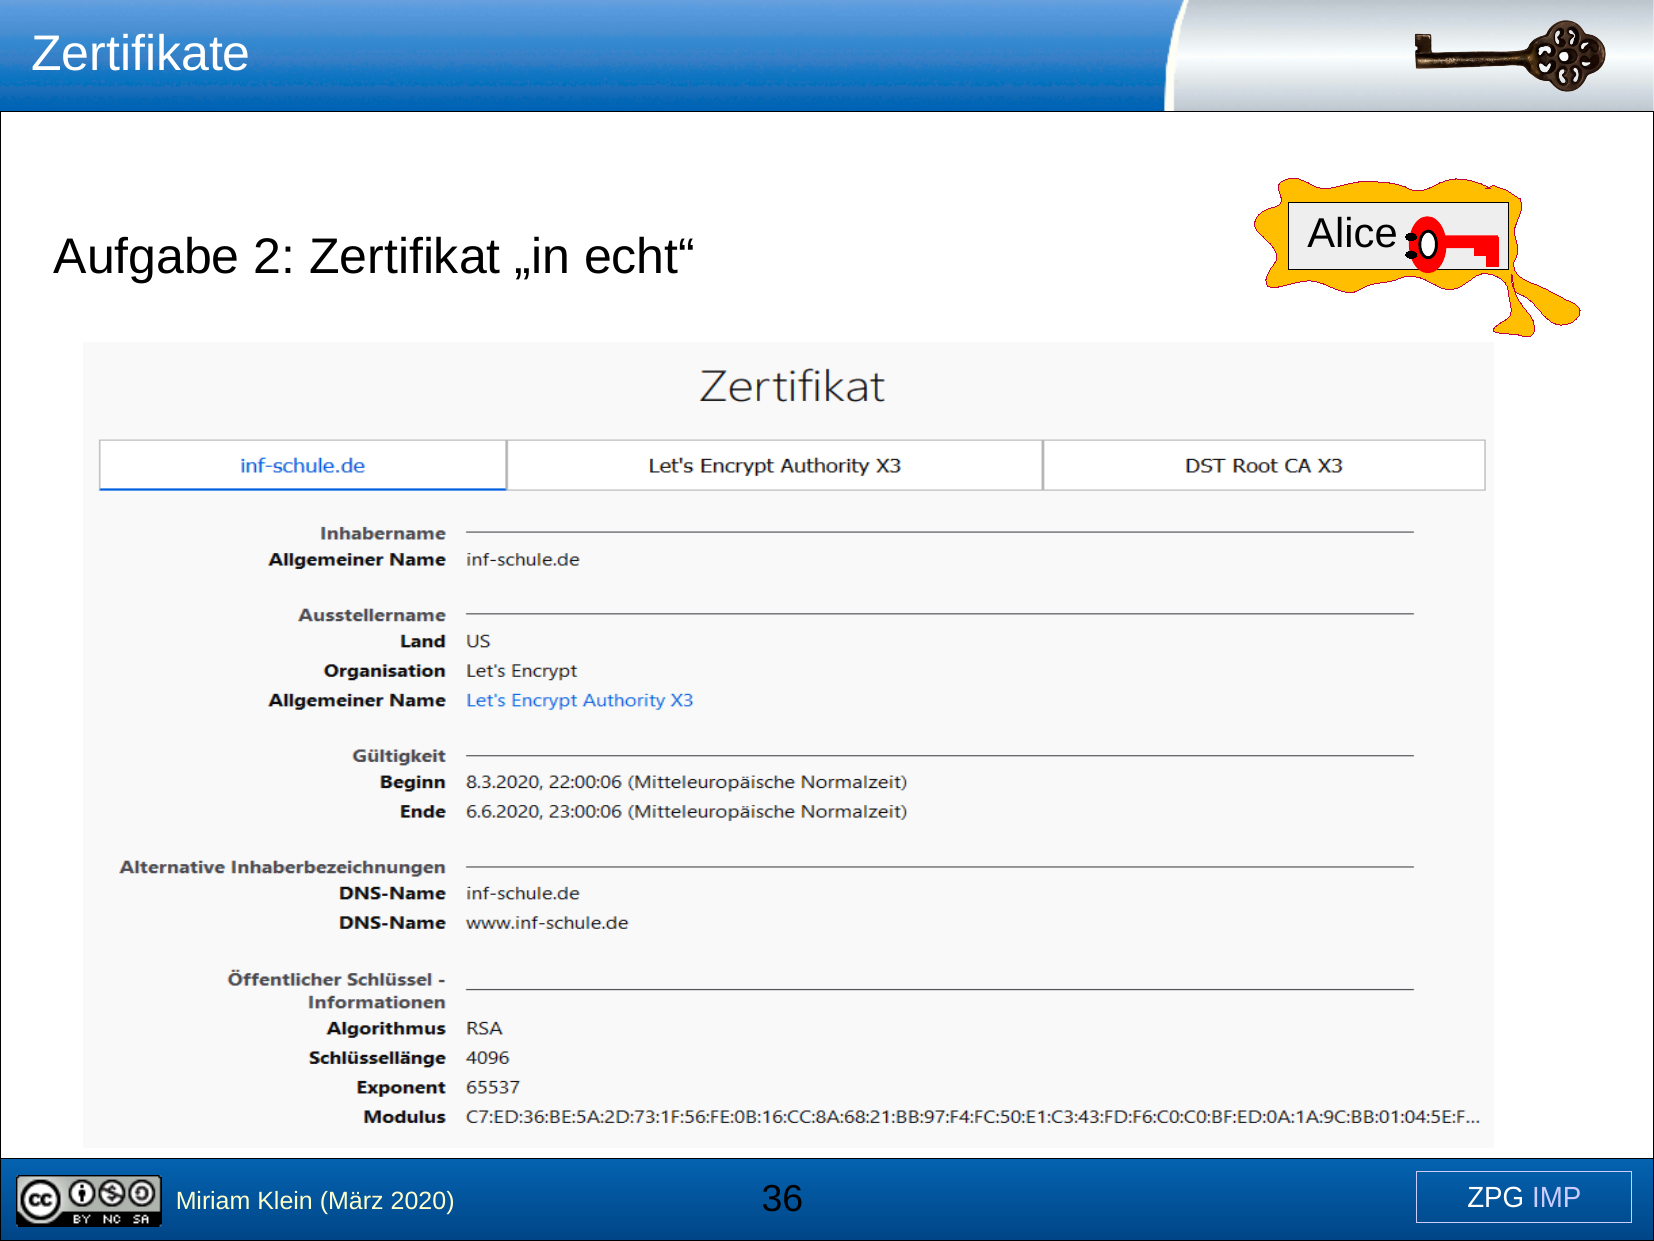

# Zertifikate
 Alice
Aufgabe 2: Zertifikat „in echt“
36